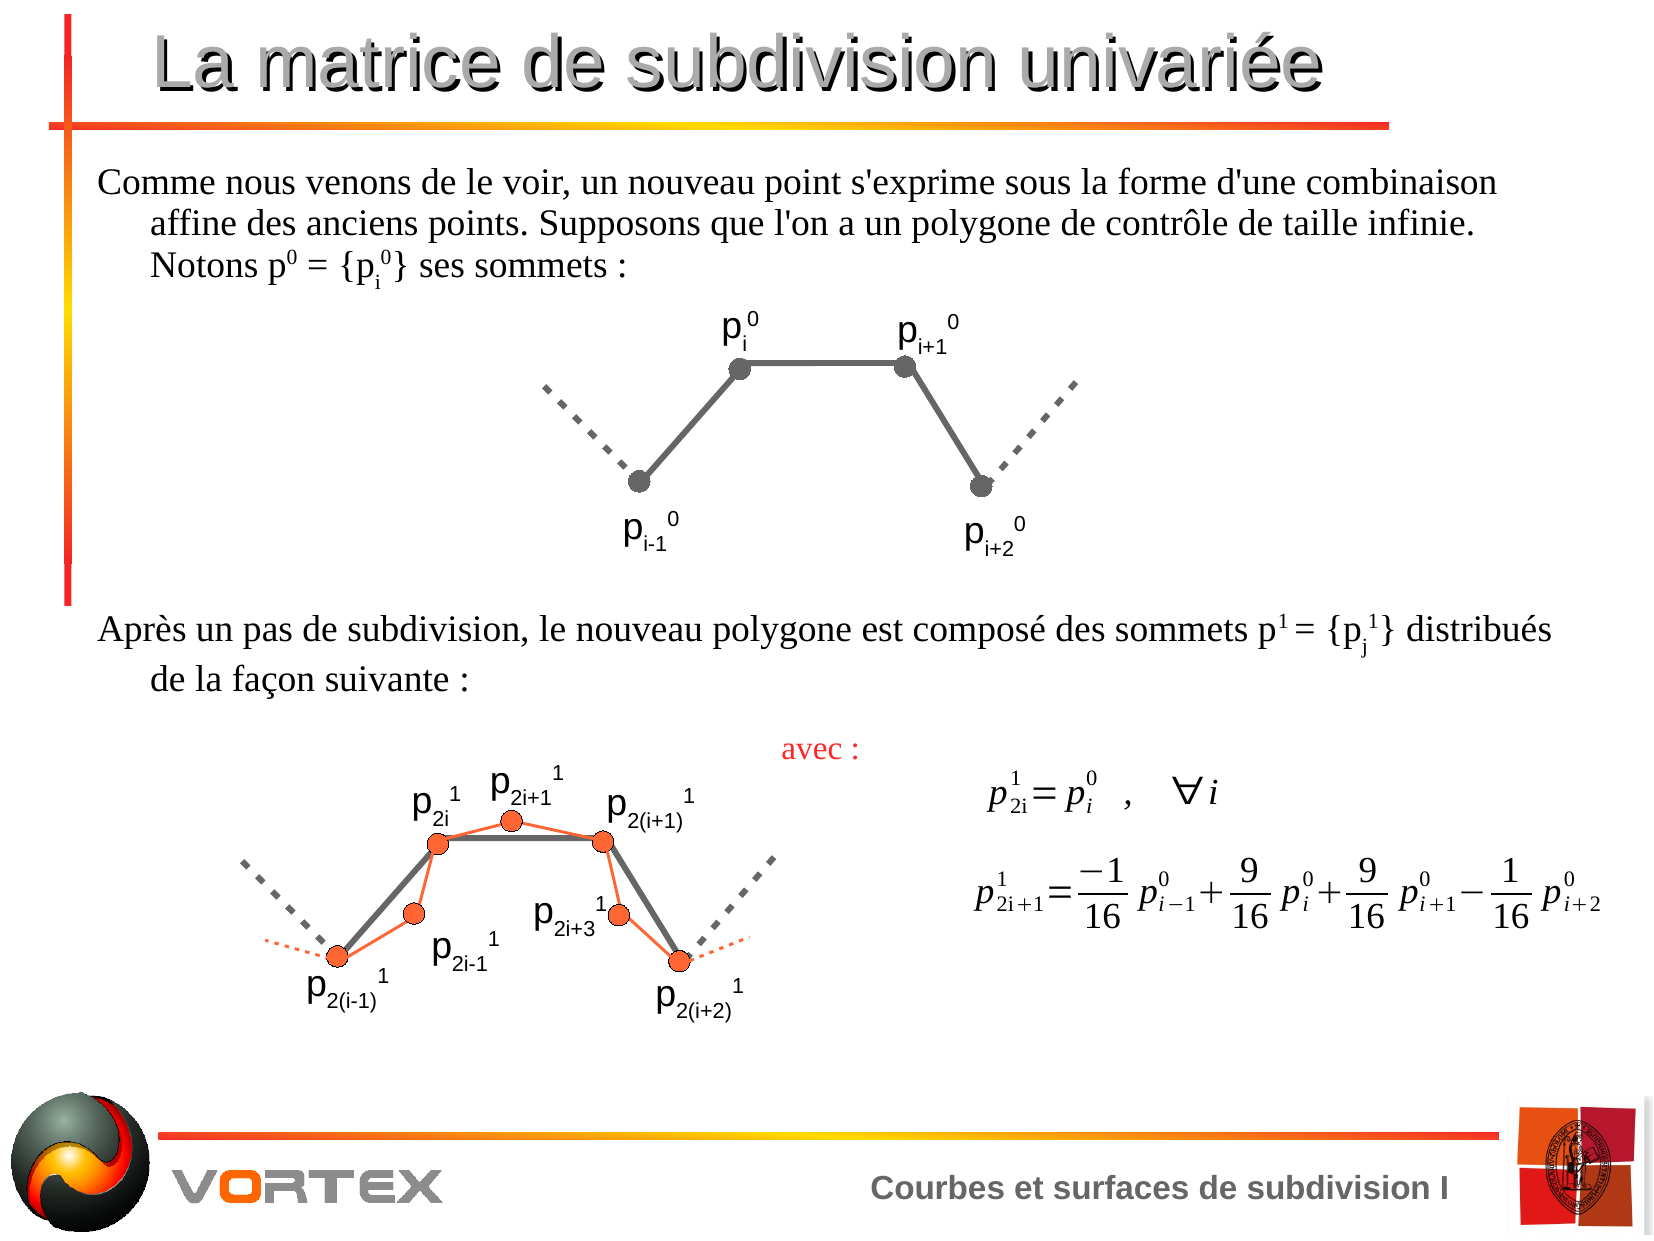

# La matrice de subdivision univariée
Comme nous venons de le voir, un nouveau point s'exprime sous la forme d'une combinaison affine des anciens points. Supposons que l'on a un polygone de contrôle de taille infinie. Notons p0 = {pi0} ses sommets :
Après un pas de subdivision, le nouveau polygone est composé des sommets p1 = {pj1} distribués de la façon suivante :
avec :
pi0
pi+10
pi-10
pi+20
p2i+11
p2i1
p2(i+1)1
p2i+31
p2i-11
p2(i-1)1
p2(i+2)1